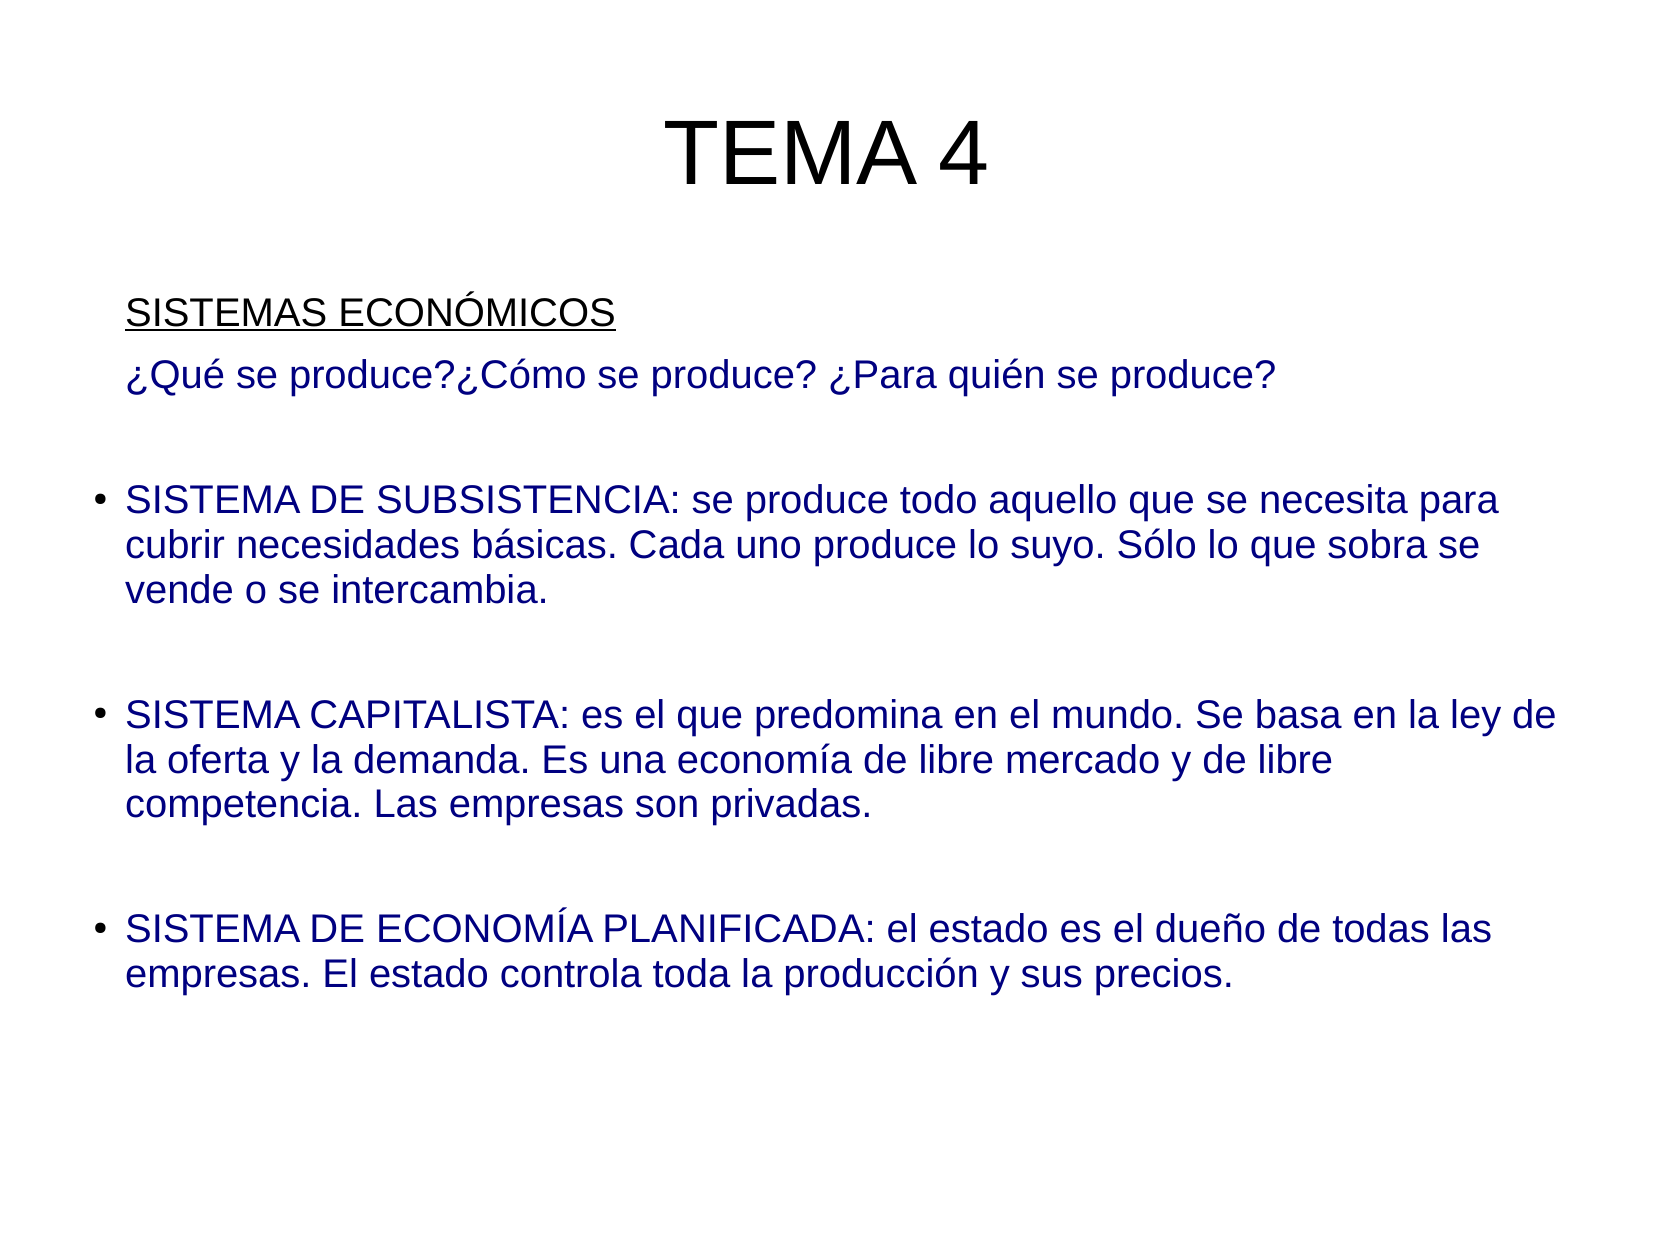

# TEMA 4
SISTEMAS ECONÓMICOS
¿Qué se produce?¿Cómo se produce? ¿Para quién se produce?
SISTEMA DE SUBSISTENCIA: se produce todo aquello que se necesita para cubrir necesidades básicas. Cada uno produce lo suyo. Sólo lo que sobra se vende o se intercambia.
SISTEMA CAPITALISTA: es el que predomina en el mundo. Se basa en la ley de la oferta y la demanda. Es una economía de libre mercado y de libre competencia. Las empresas son privadas.
SISTEMA DE ECONOMÍA PLANIFICADA: el estado es el dueño de todas las empresas. El estado controla toda la producción y sus precios.